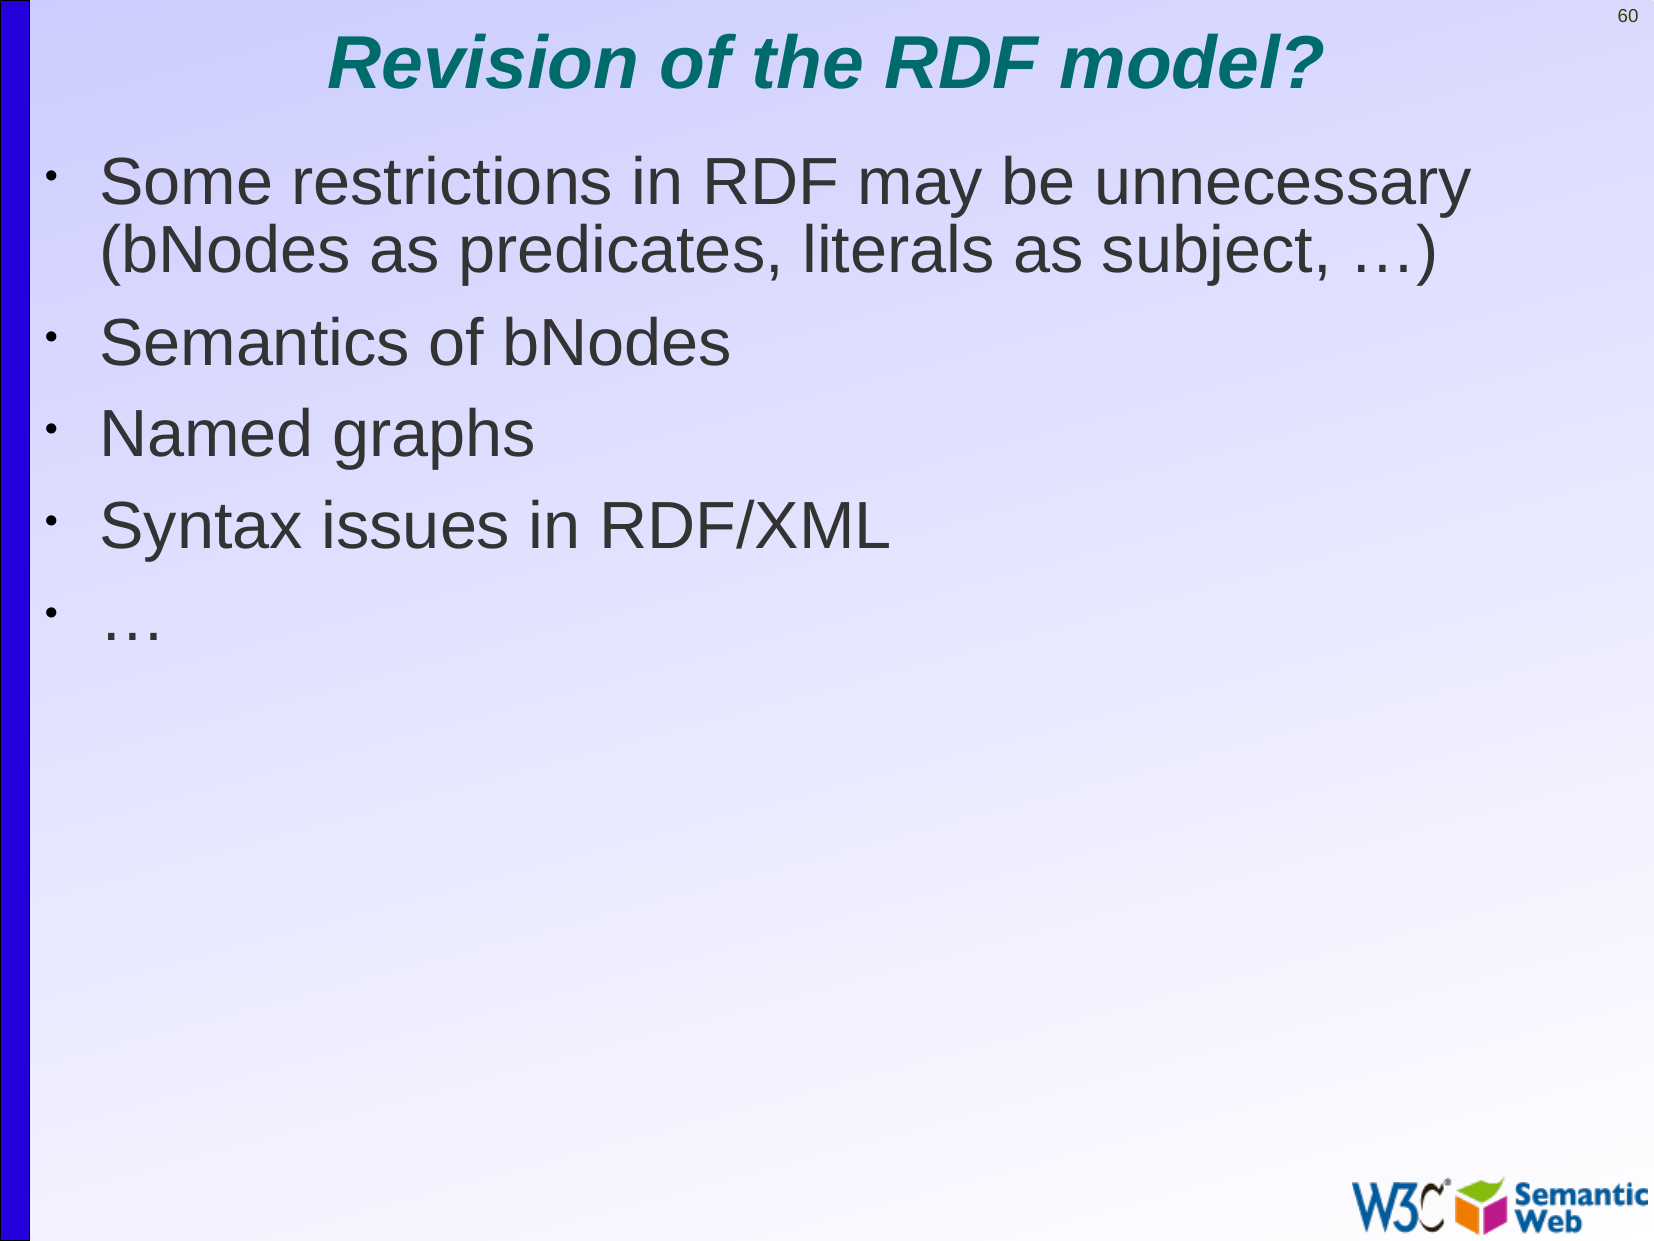

# Revision of the RDF model?
Some restrictions in RDF may be unnecessary (bNodes as predicates, literals as subject, …)‏
Semantics of bNodes
Named graphs
Syntax issues in RDF/XML
…